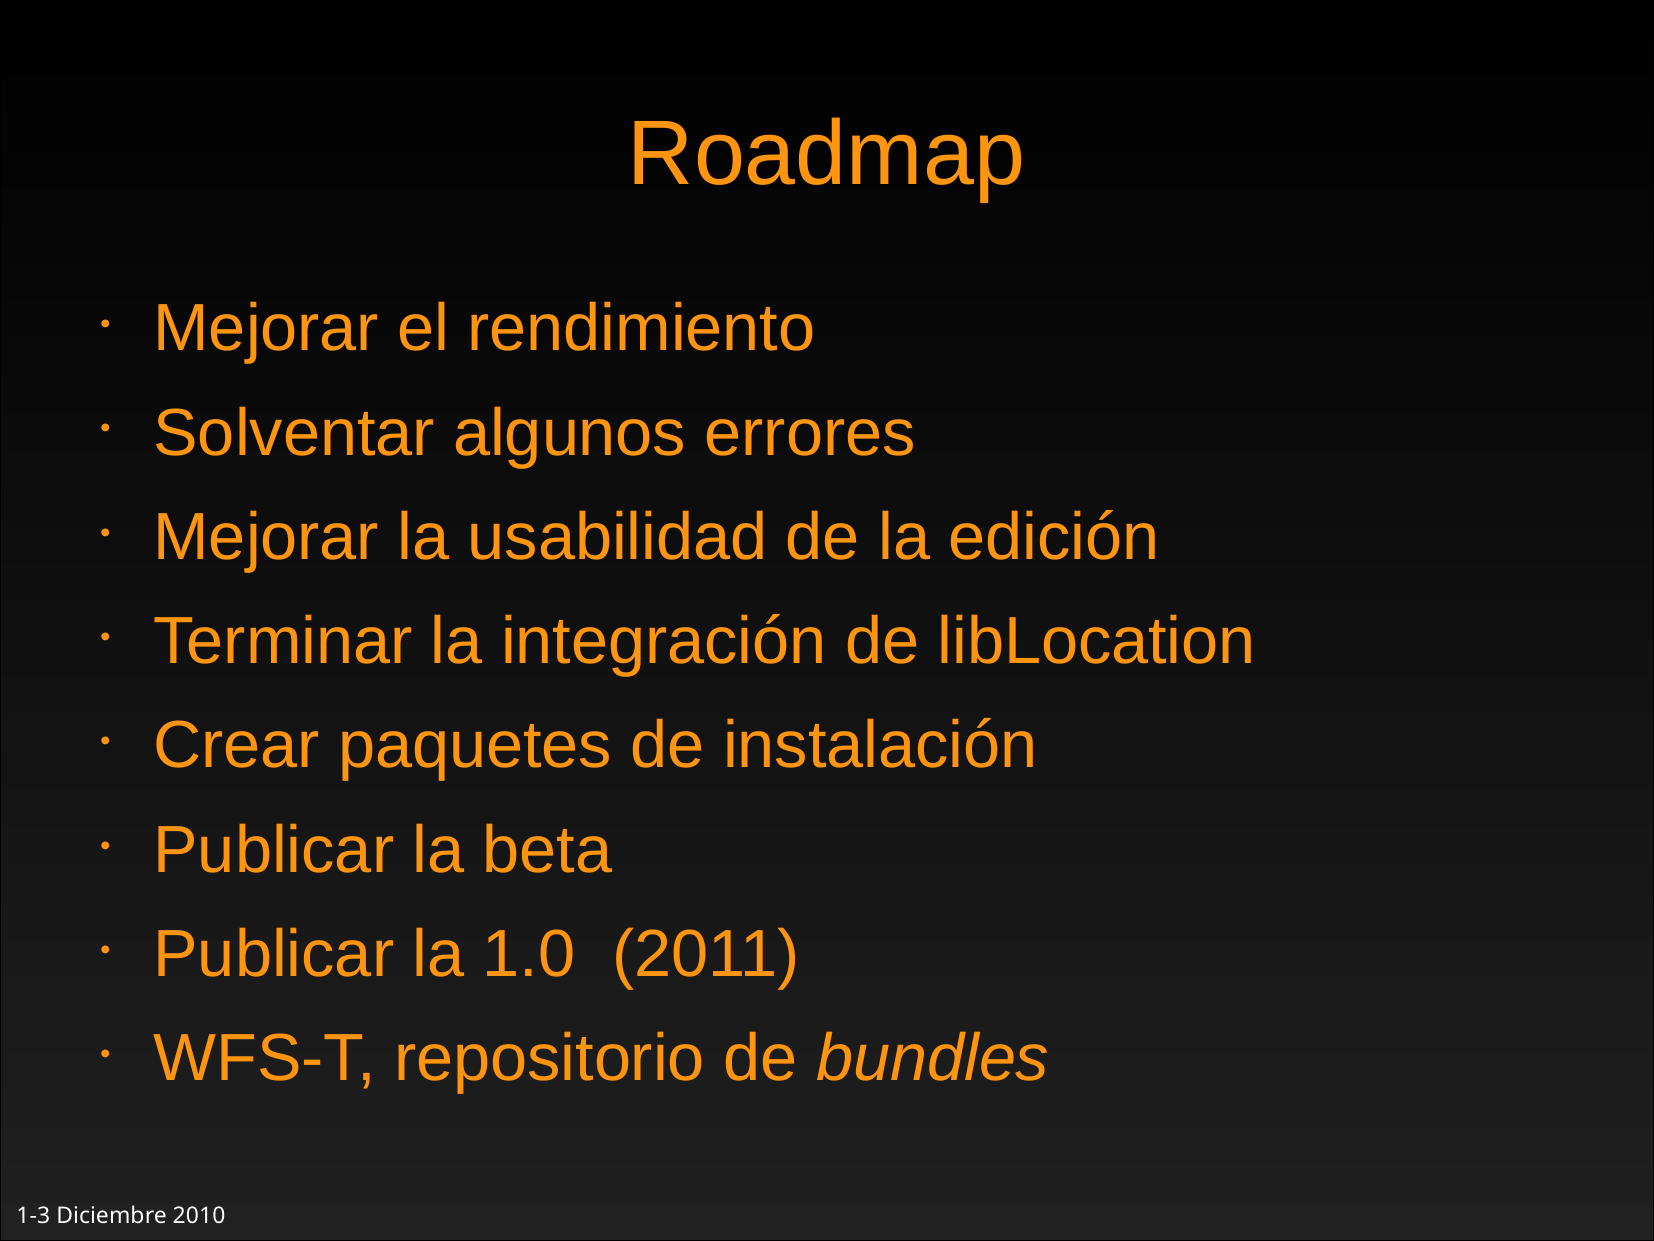

# Roadmap
Mejorar el rendimiento
Solventar algunos errores
Mejorar la usabilidad de la edición
Terminar la integración de libLocation
Crear paquetes de instalación
Publicar la beta
Publicar la 1.0 (2011)
WFS-T, repositorio de bundles